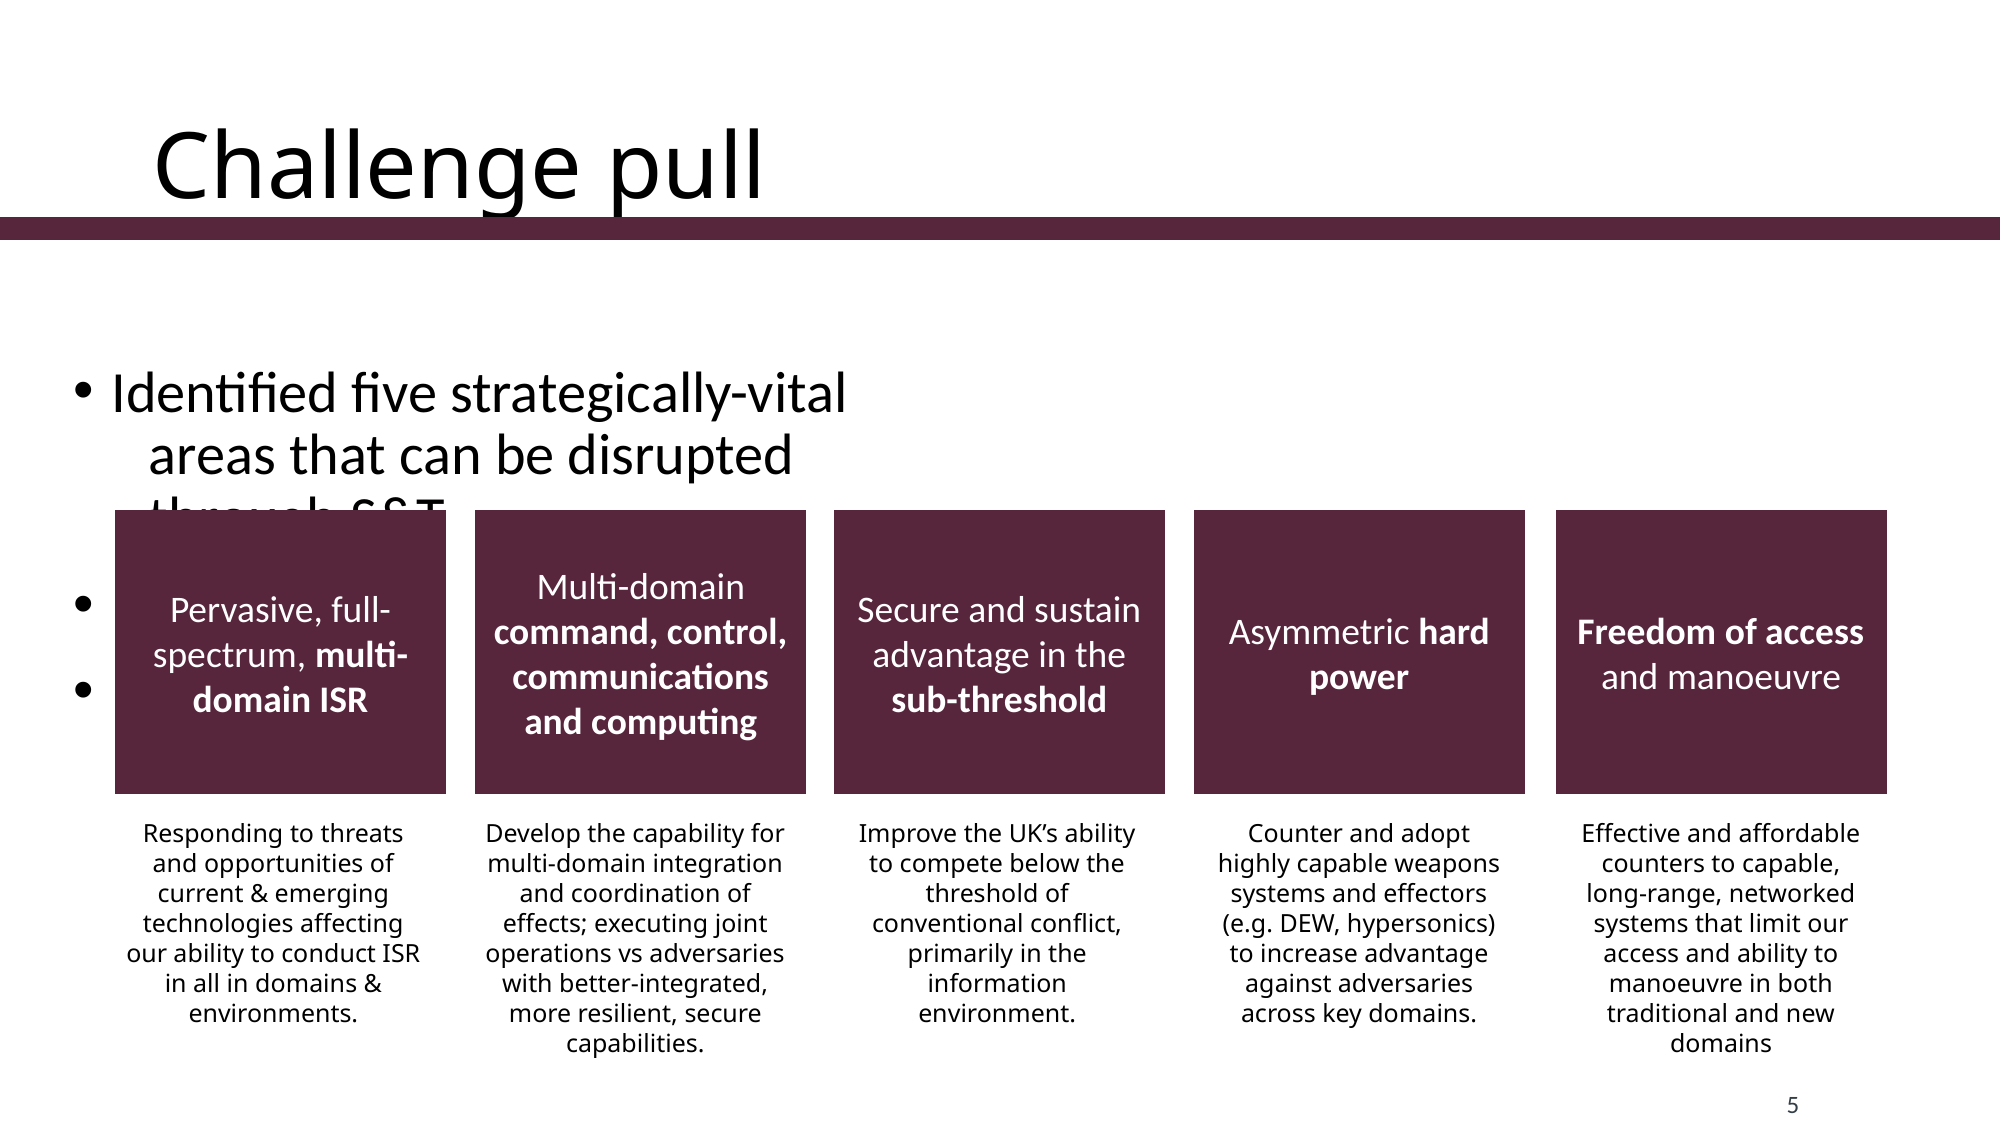

# Challenge pull
Identified five strategically-vital areas that can be disrupted through S&T
Pervasive, full-spectrum, multi-domain ISR
Multi-domain command, control, communications and computing
Secure and sustain advantage in the sub-threshold
Asymmetric hard power
Freedom of access and manoeuvre
Responding to threats and opportunities of current & emerging technologies affecting our ability to conduct ISR in all in domains & environments.
Develop the capability for multi-domain integration and coordination of effects; executing joint operations vs adversaries with better-integrated, more resilient, secure capabilities.
Improve the UK’s ability to compete below the threshold of conventional conflict, primarily in the information environment.
Counter and adopt highly capable weapons systems and effectors (e.g. DEW, hypersonics) to increase advantage against adversaries across key domains.
Effective and affordable counters to capable, long-range, networked systems that limit our access and ability to manoeuvre in both traditional and new domains